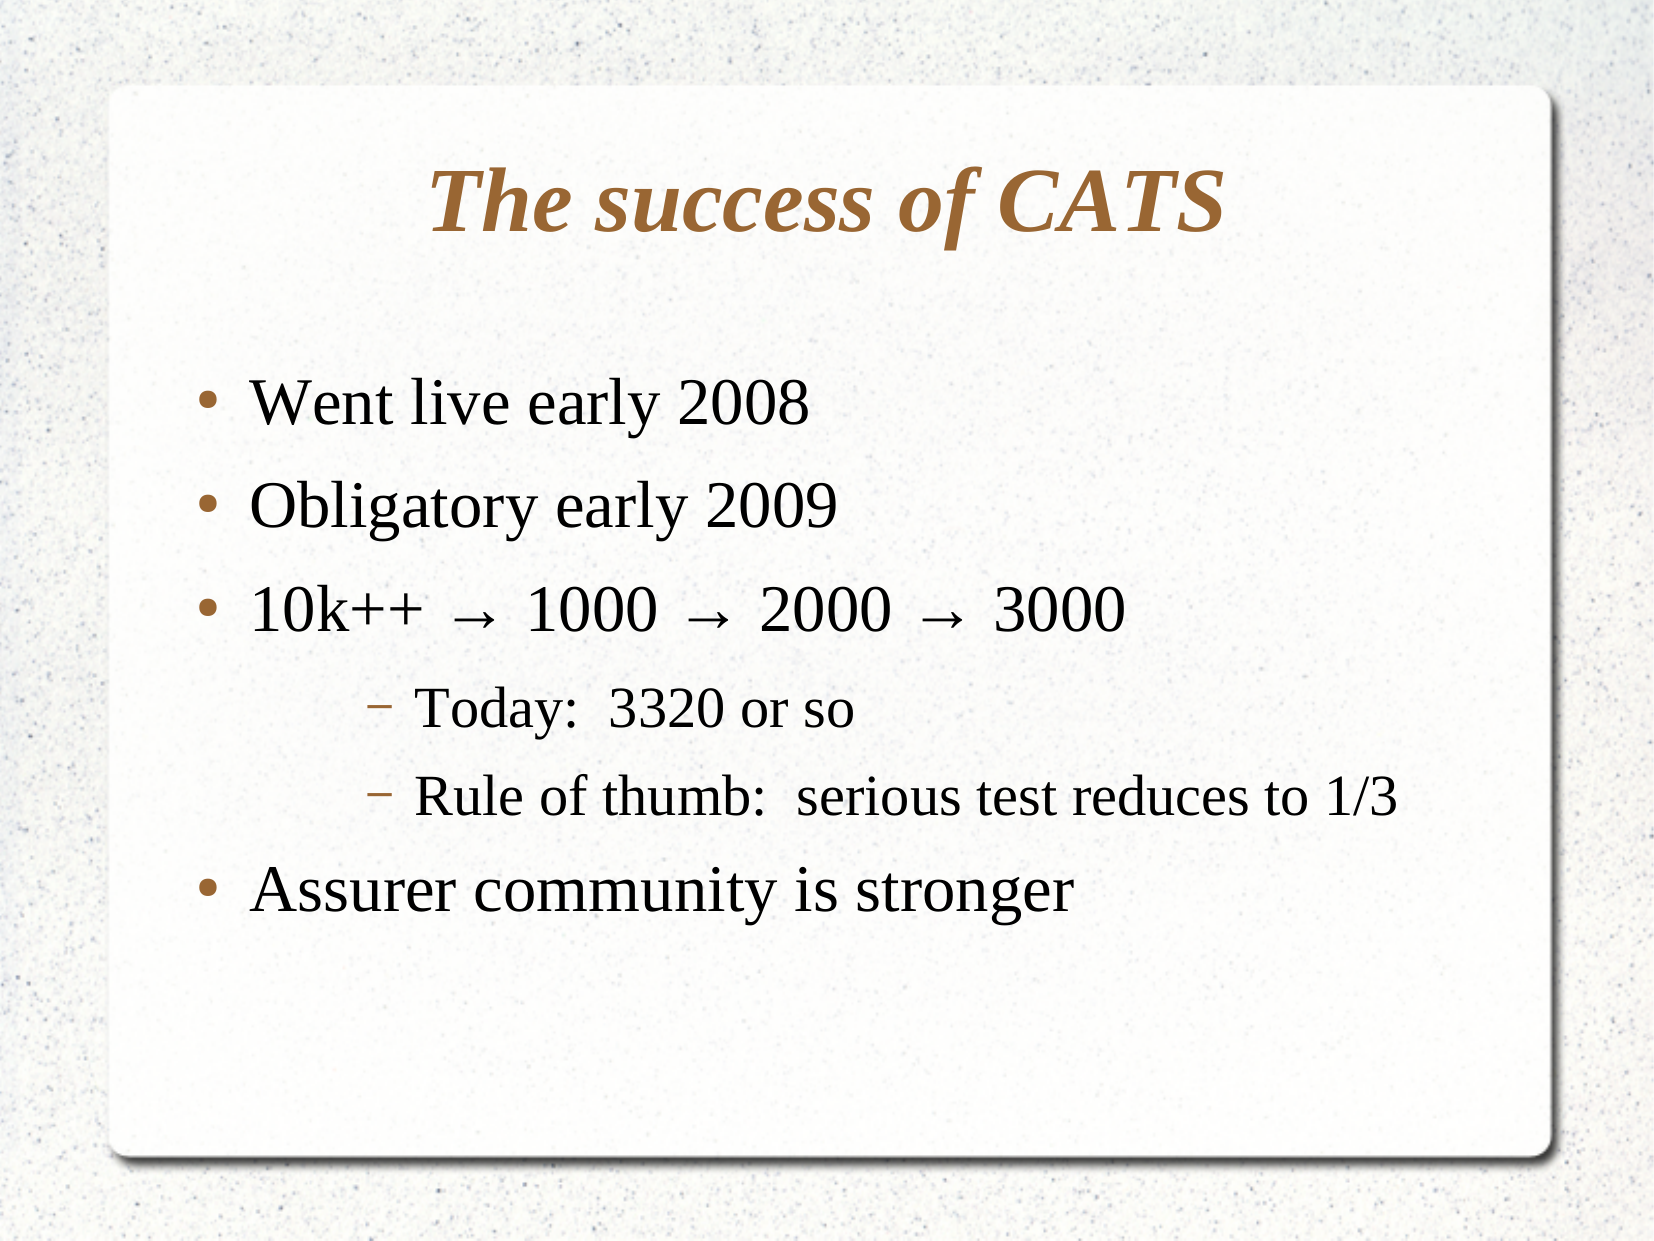

# The success of CATS
Went live early 2008
Obligatory early 2009
10k++ → 1000 → 2000 → 3000
Today: 3320 or so
Rule of thumb: serious test reduces to 1/3
Assurer community is stronger